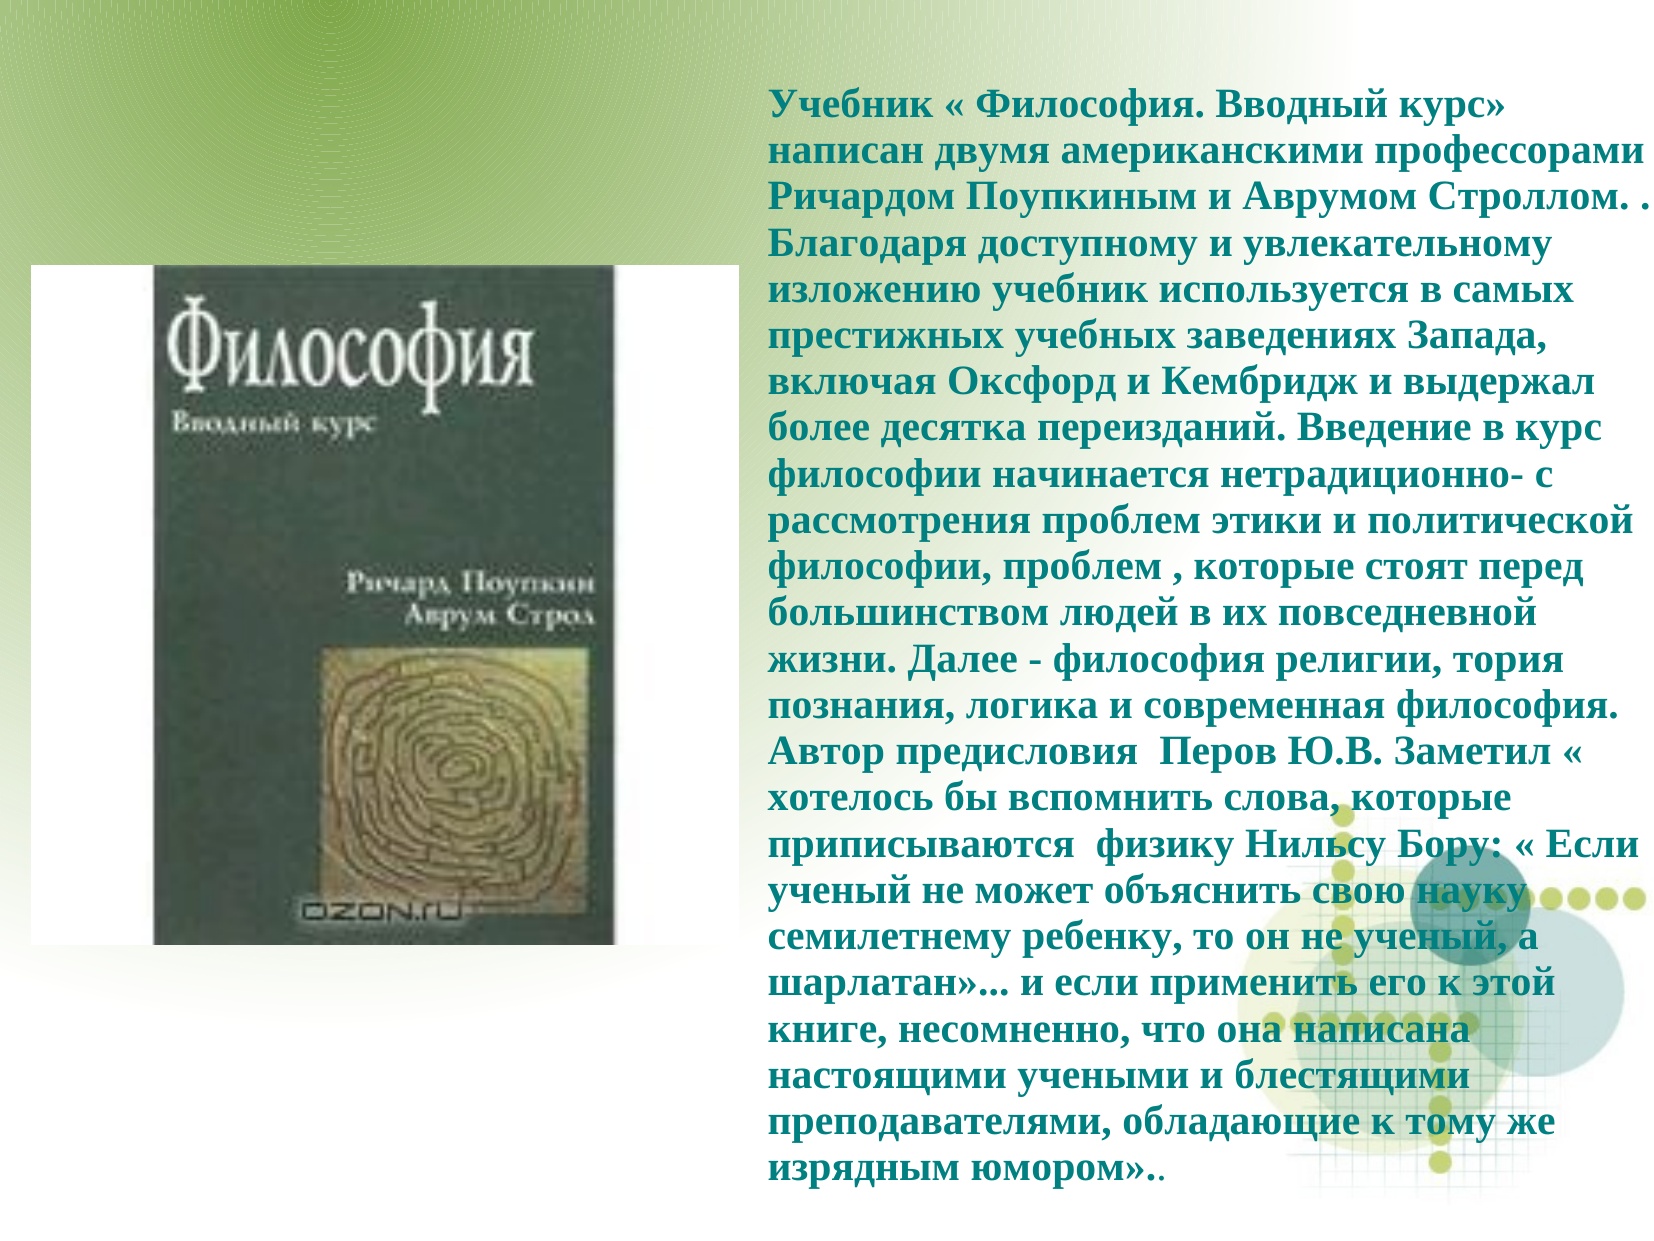

# Учебник « Философия. Вводный курс» написан двумя американскими профессорами Ричардом Поупкиным и Аврумом Строллом. . Благодаря доступному и увлекательному изложению учебник используется в самых престижных учебных заведениях Запада, включая Оксфорд и Кембридж и выдержал более десятка переизданий. Введение в курс философии начинается нетрадиционно- с рассмотрения проблем этики и политической философии, проблем , которые стоят перед большинством людей в их повседневной жизни. Далее - философия религии, тория познания, логика и современная философия.
Автор предисловия Перов Ю.В. Заметил « хотелось бы вспомнить слова, которые приписываются физику Нильсу Бору: « Если ученый не может объяснить свою науку семилетнему ребенку, то он не ученый, а шарлатан»... и если применить его к этой книге, несомненно, что она написана настоящими учеными и блестящими преподавателями, обладающие к тому же изрядным юмором»..